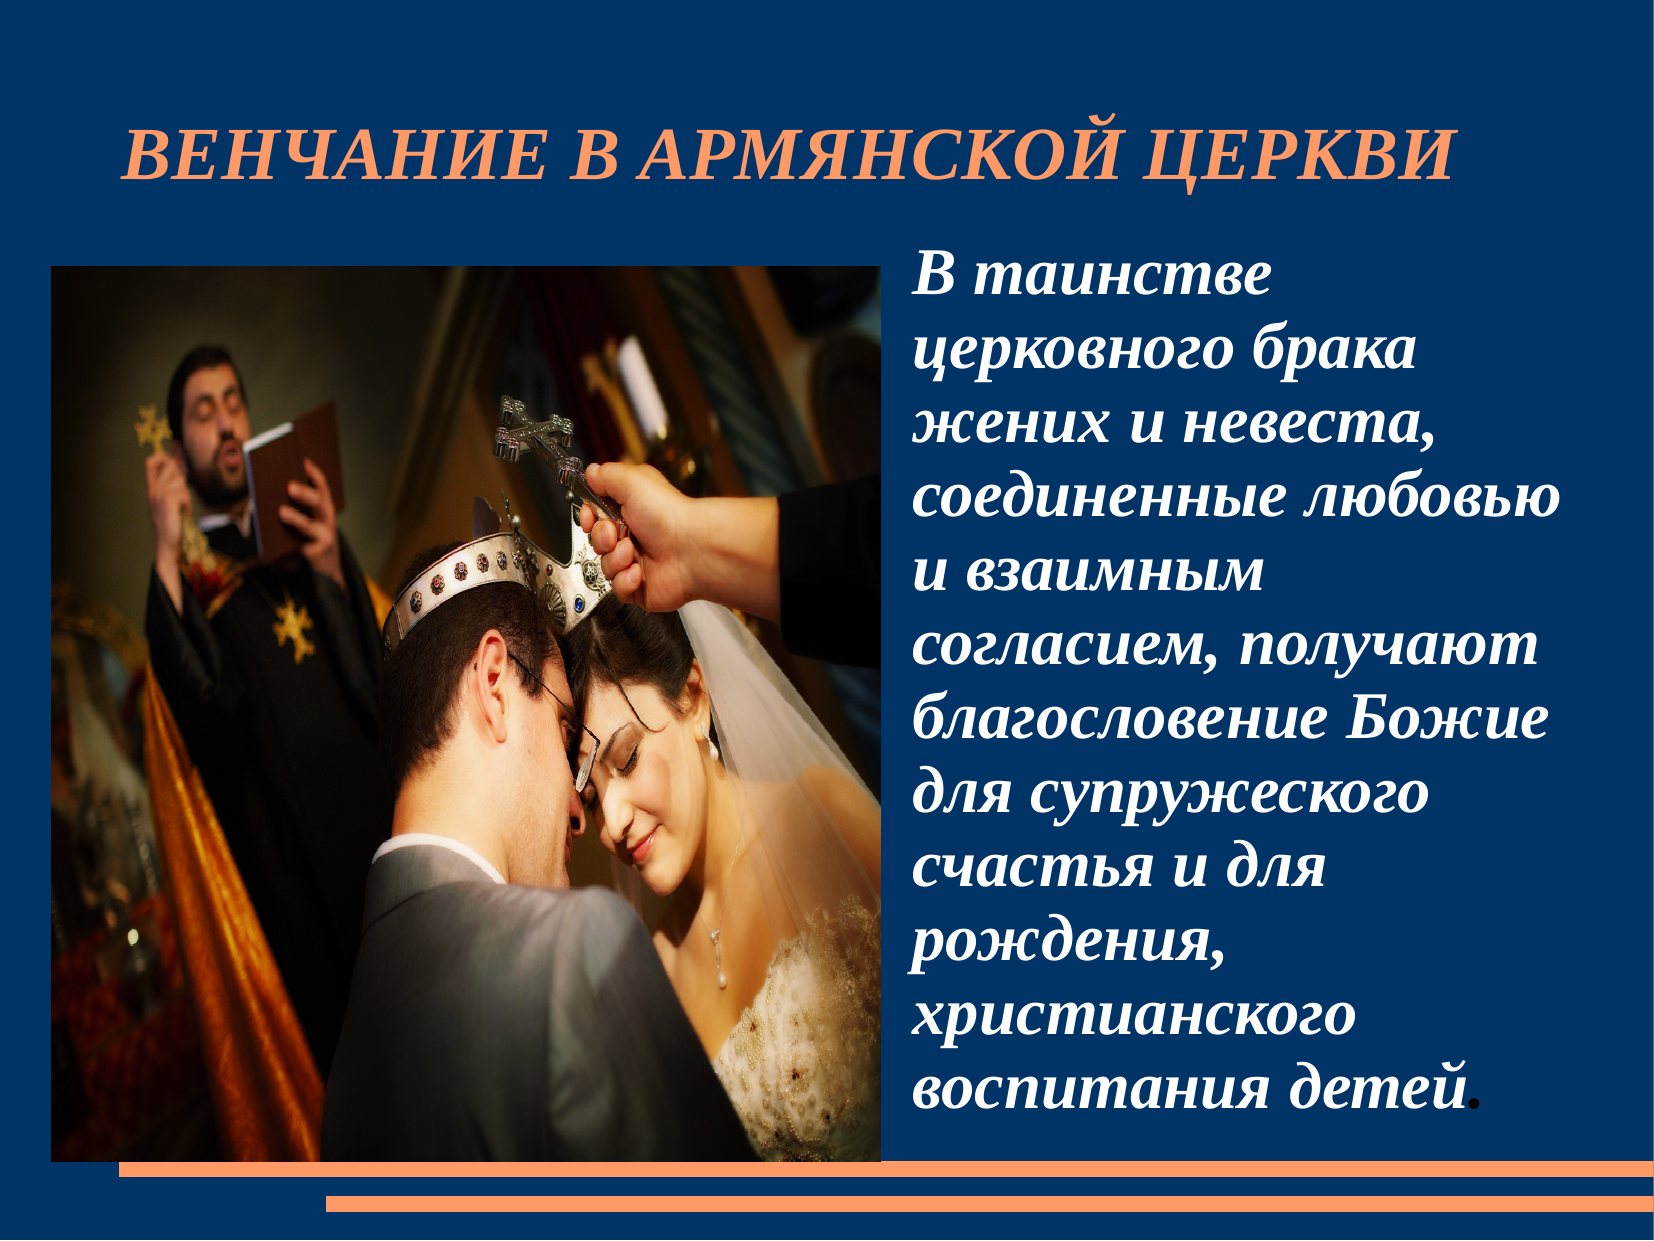

# ВЕНЧАНИЕ В АРМЯНСКОЙ ЦЕРКВИ
В таинстве церковного брака жених и невеста, соединенные любовью и взаимным согласием, получают благословение Божие для супружеского счастья и для рождения, христианского воспитания детей.